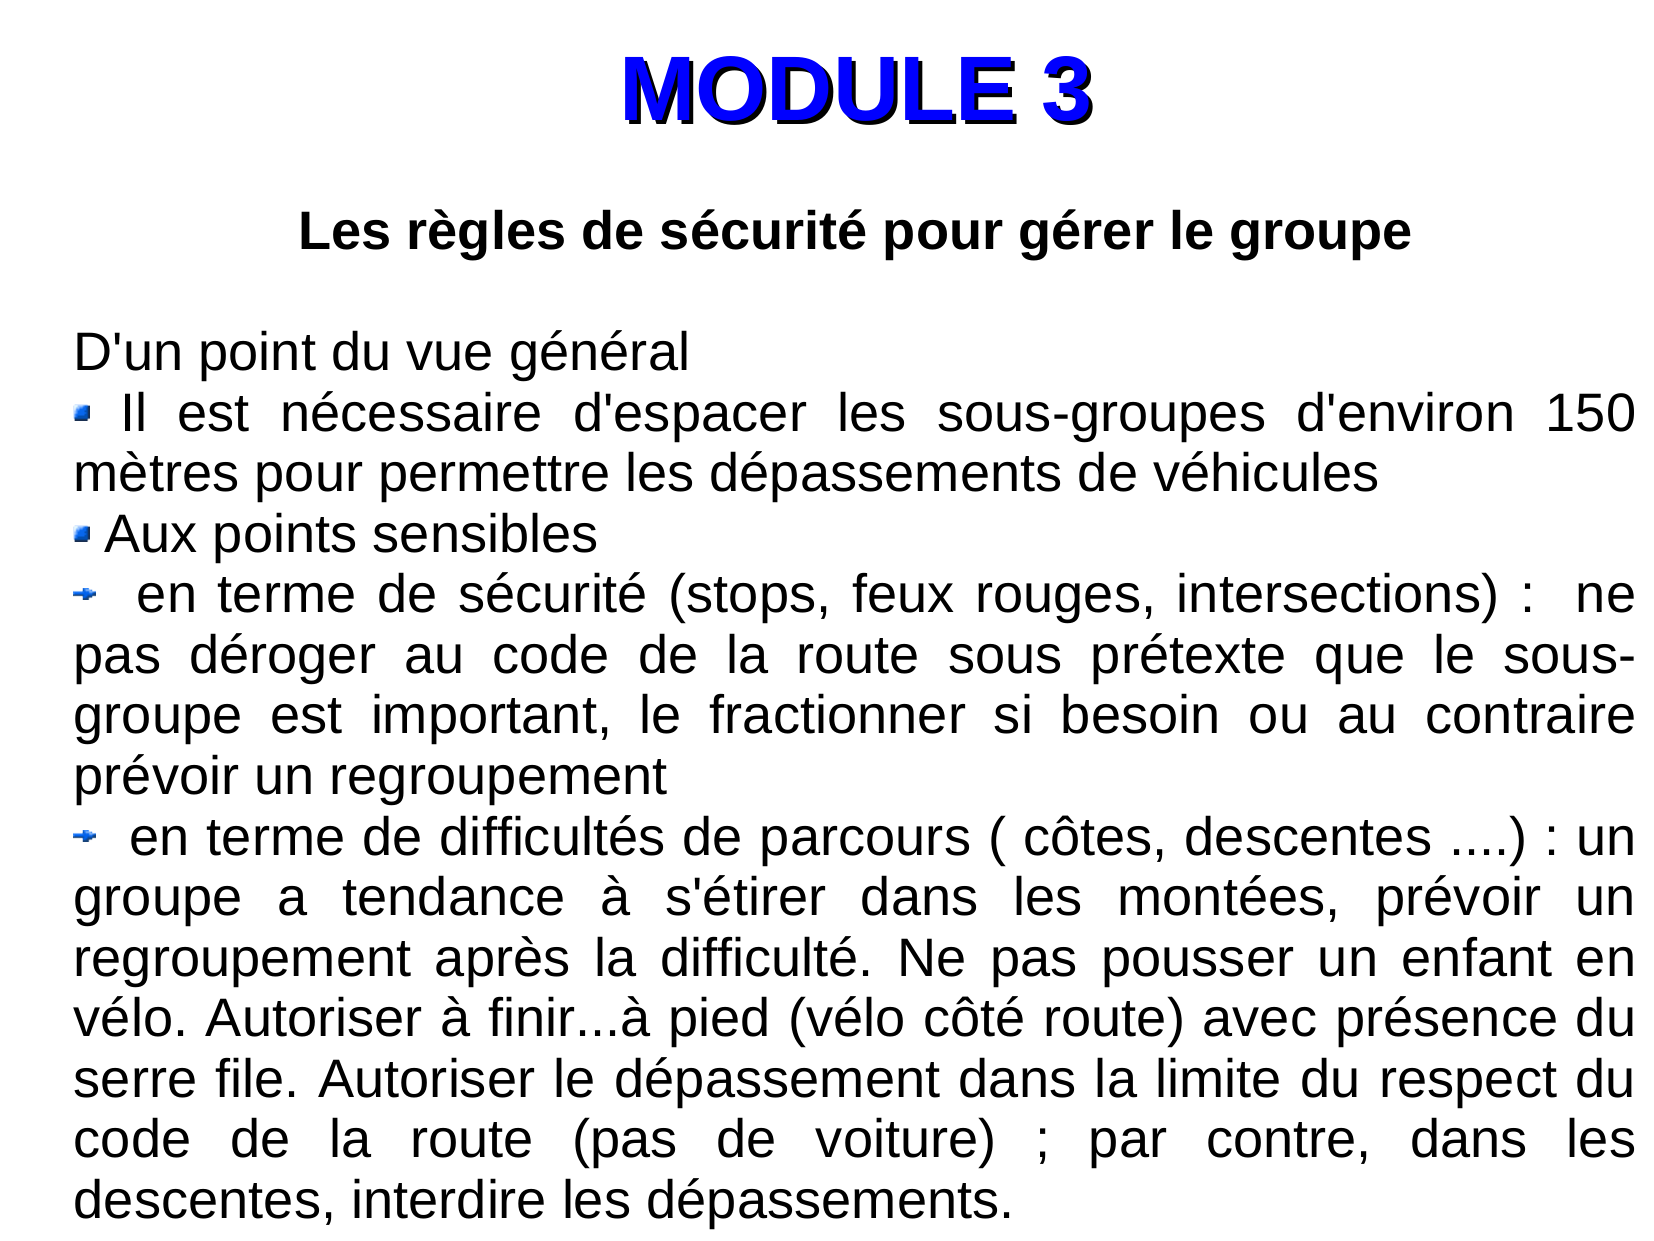

MODULE 3
Les règles de sécurité pour gérer le groupe
D'un point du vue général
 Il est nécessaire d'espacer les sous-groupes d'environ 150 mètres pour permettre les dépassements de véhicules
 Aux points sensibles
 en terme de sécurité (stops, feux rouges, intersections) : ne pas déroger au code de la route sous prétexte que le sous-groupe est important, le fractionner si besoin ou au contraire prévoir un regroupement
 en terme de difficultés de parcours ( côtes, descentes ....) : un groupe a tendance à s'étirer dans les montées, prévoir un regroupement après la difficulté. Ne pas pousser un enfant en vélo. Autoriser à finir...à pied (vélo côté route) avec présence du serre file. Autoriser le dépassement dans la limite du respect du code de la route (pas de voiture) ; par contre, dans les descentes, interdire les dépassements.